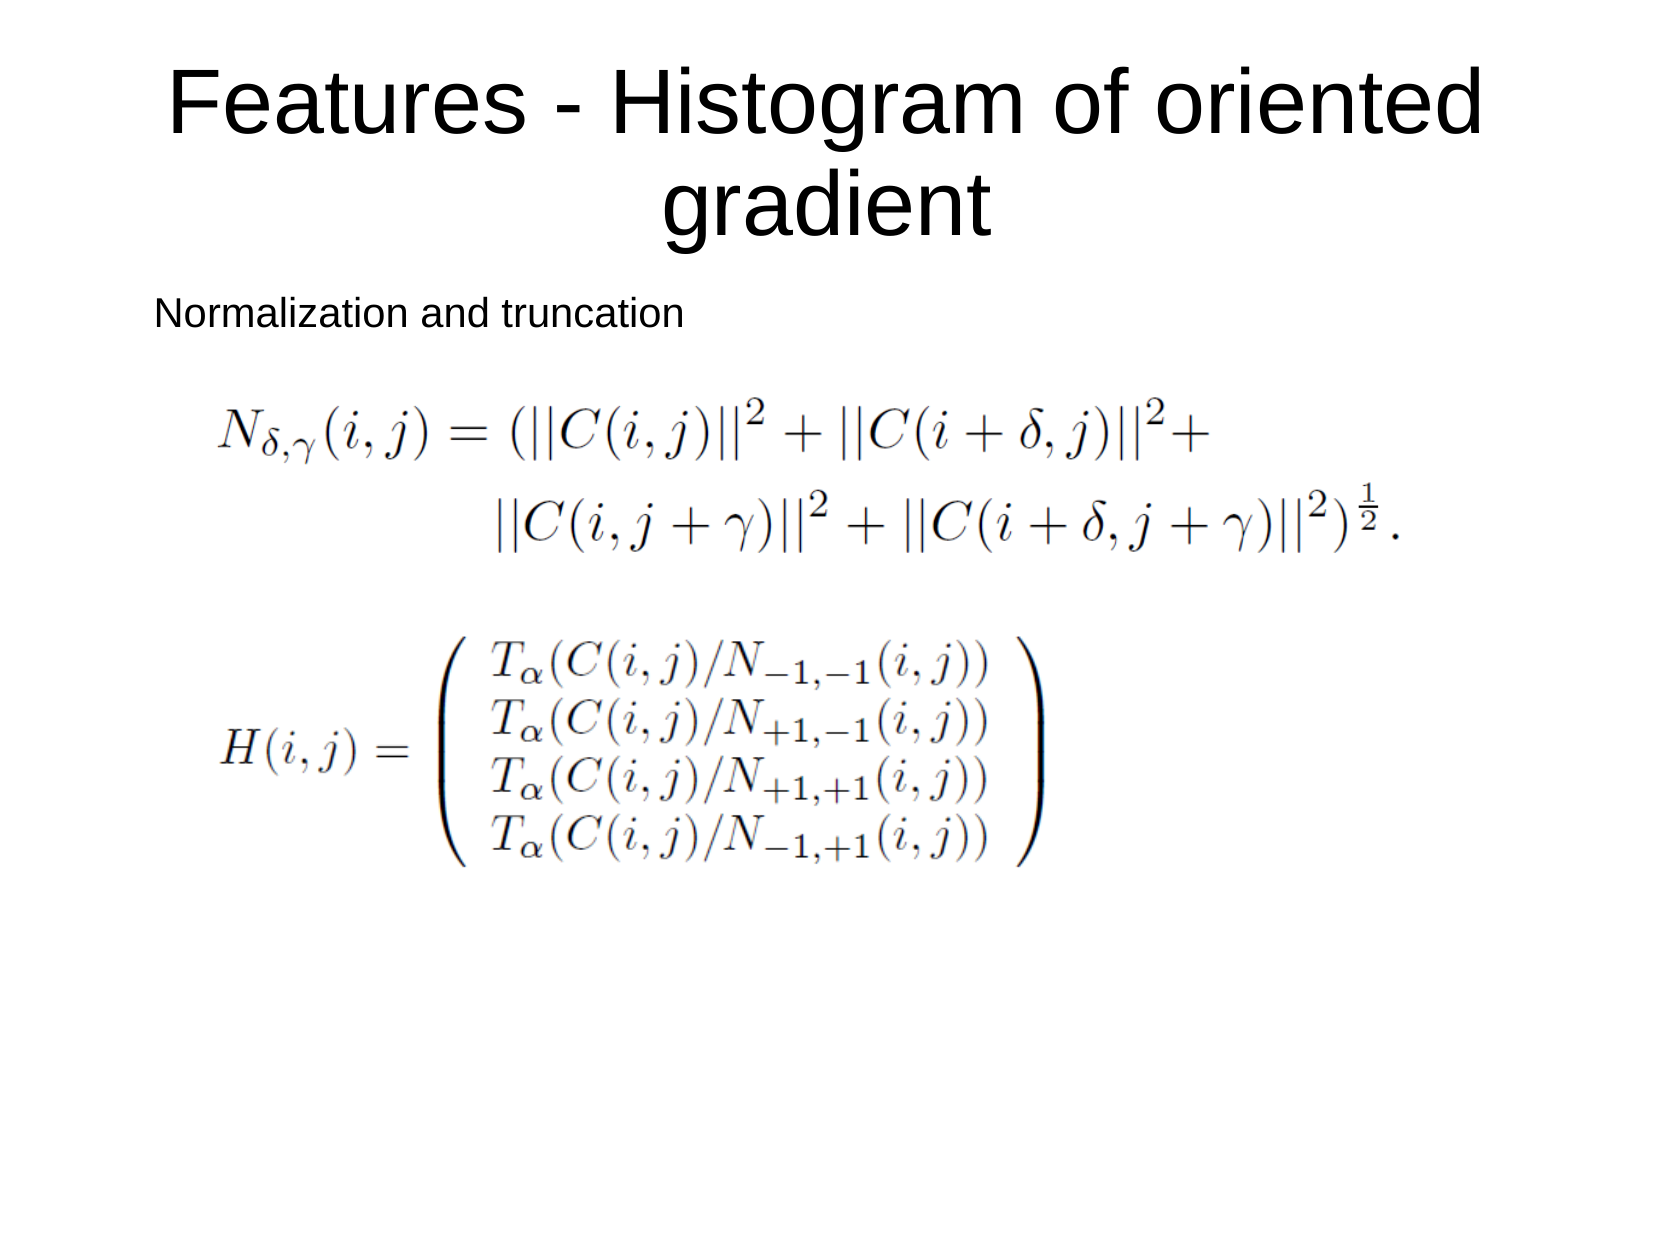

# Features - Histogram of oriented gradient
Normalization and truncation